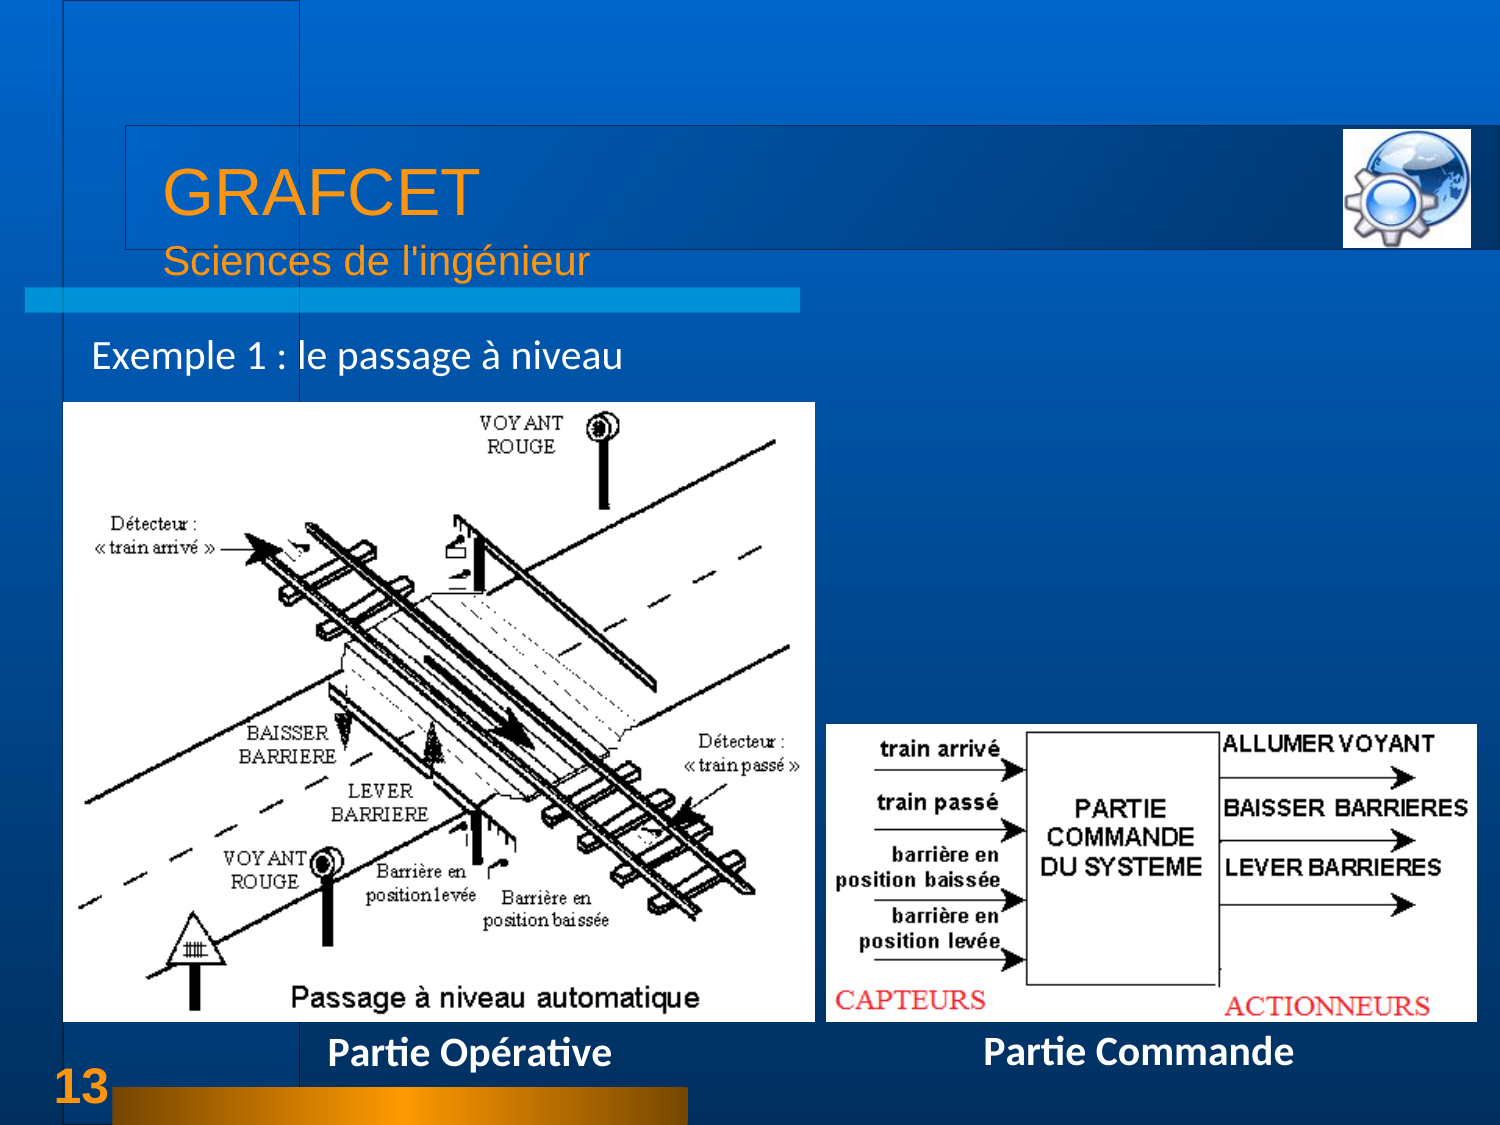

Exemple 1 : le passage à niveau
Partie Commande
Partie Opérative